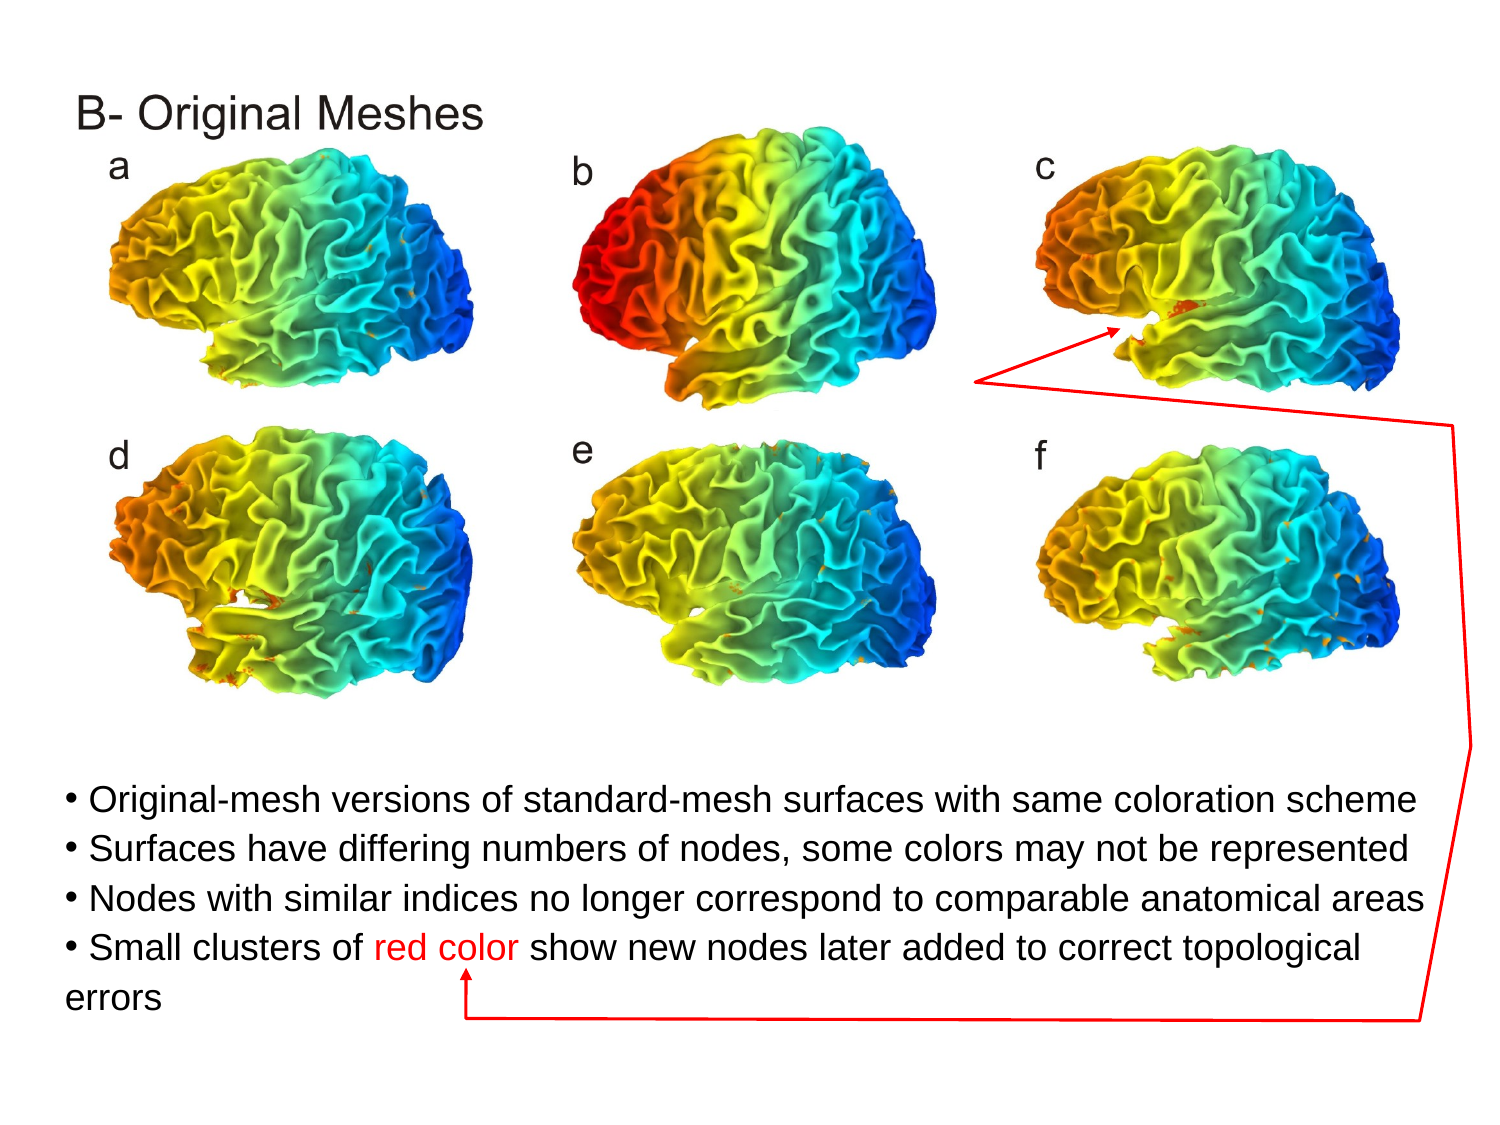

Original-mesh versions of standard-mesh surfaces with same coloration scheme
 Surfaces have differing numbers of nodes, some colors may not be represented
 Nodes with similar indices no longer correspond to comparable anatomical areas
 Small clusters of red color show new nodes later added to correct topological errors